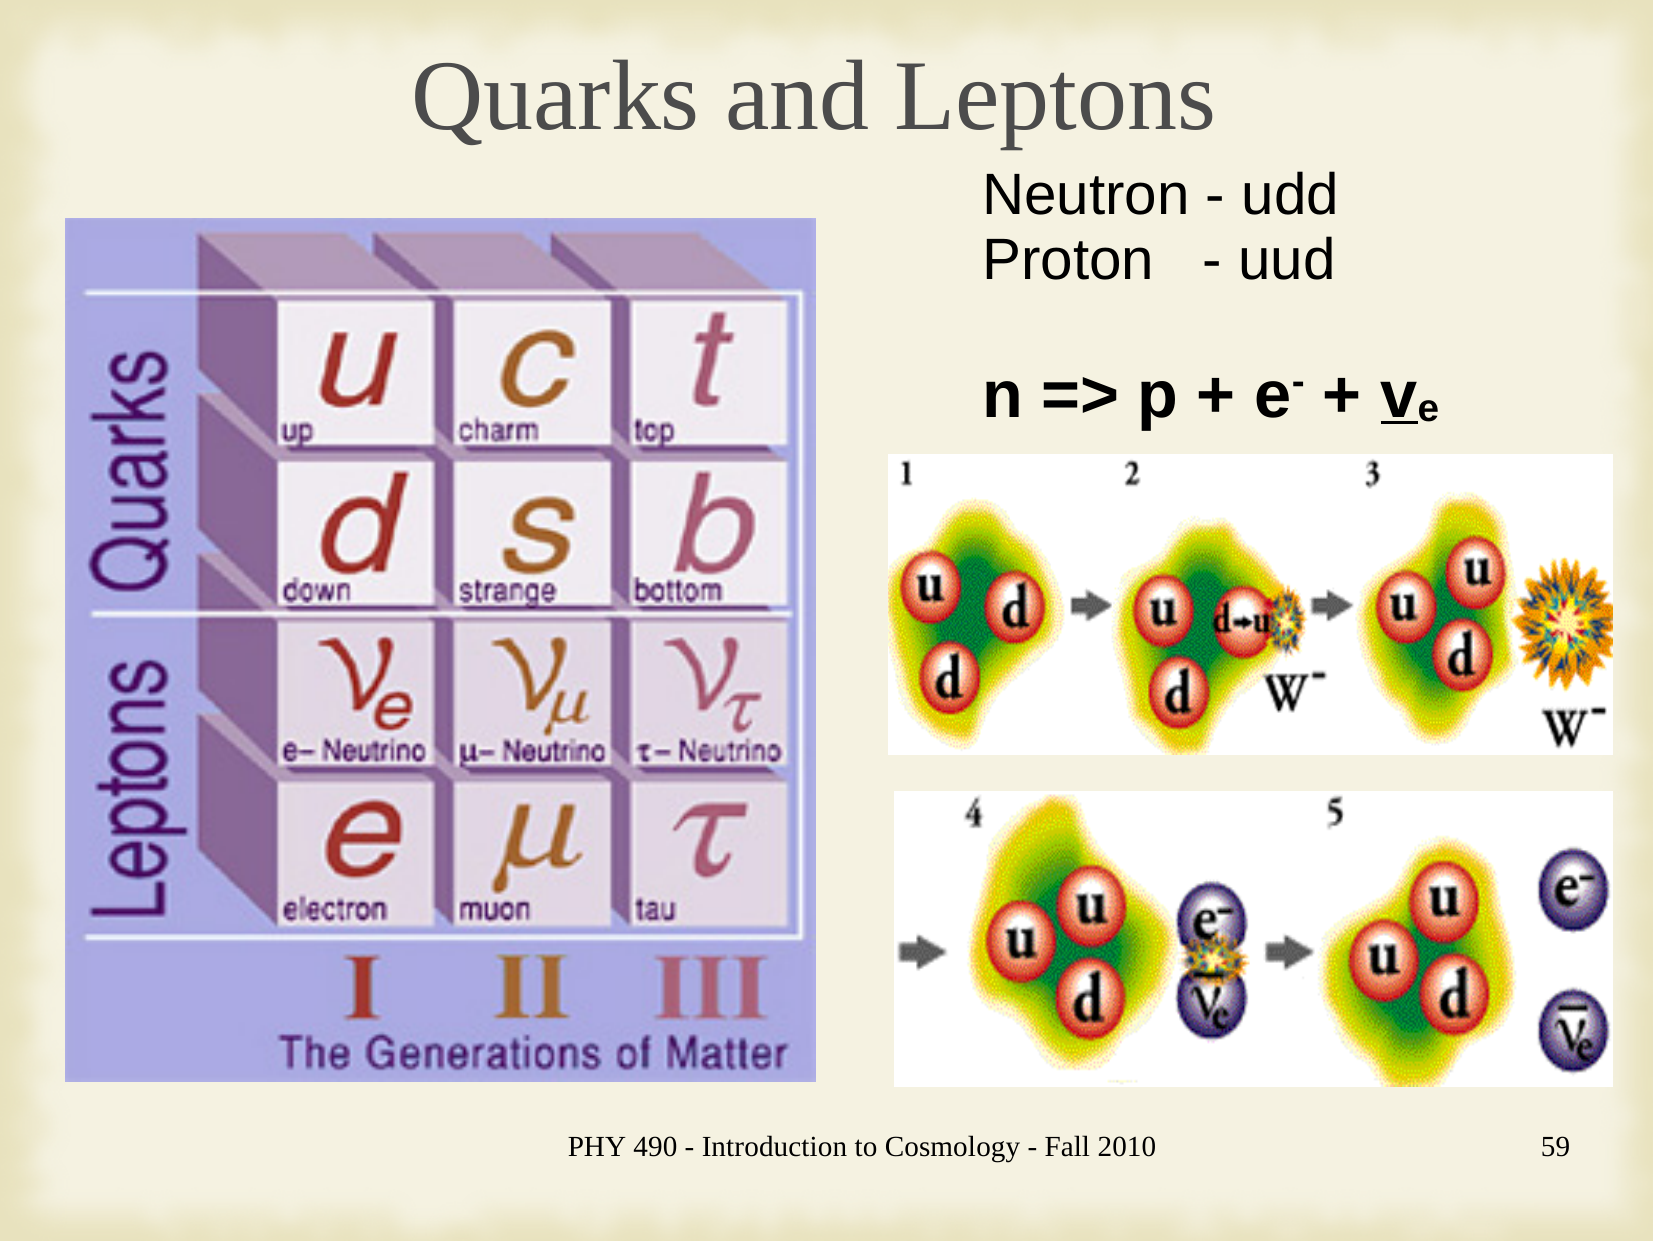

# Quarks and Leptons
Neutron - udd
Proton - uud
n => p + e- + ve
PHY 490 - Introduction to Cosmology - Fall 2010
59